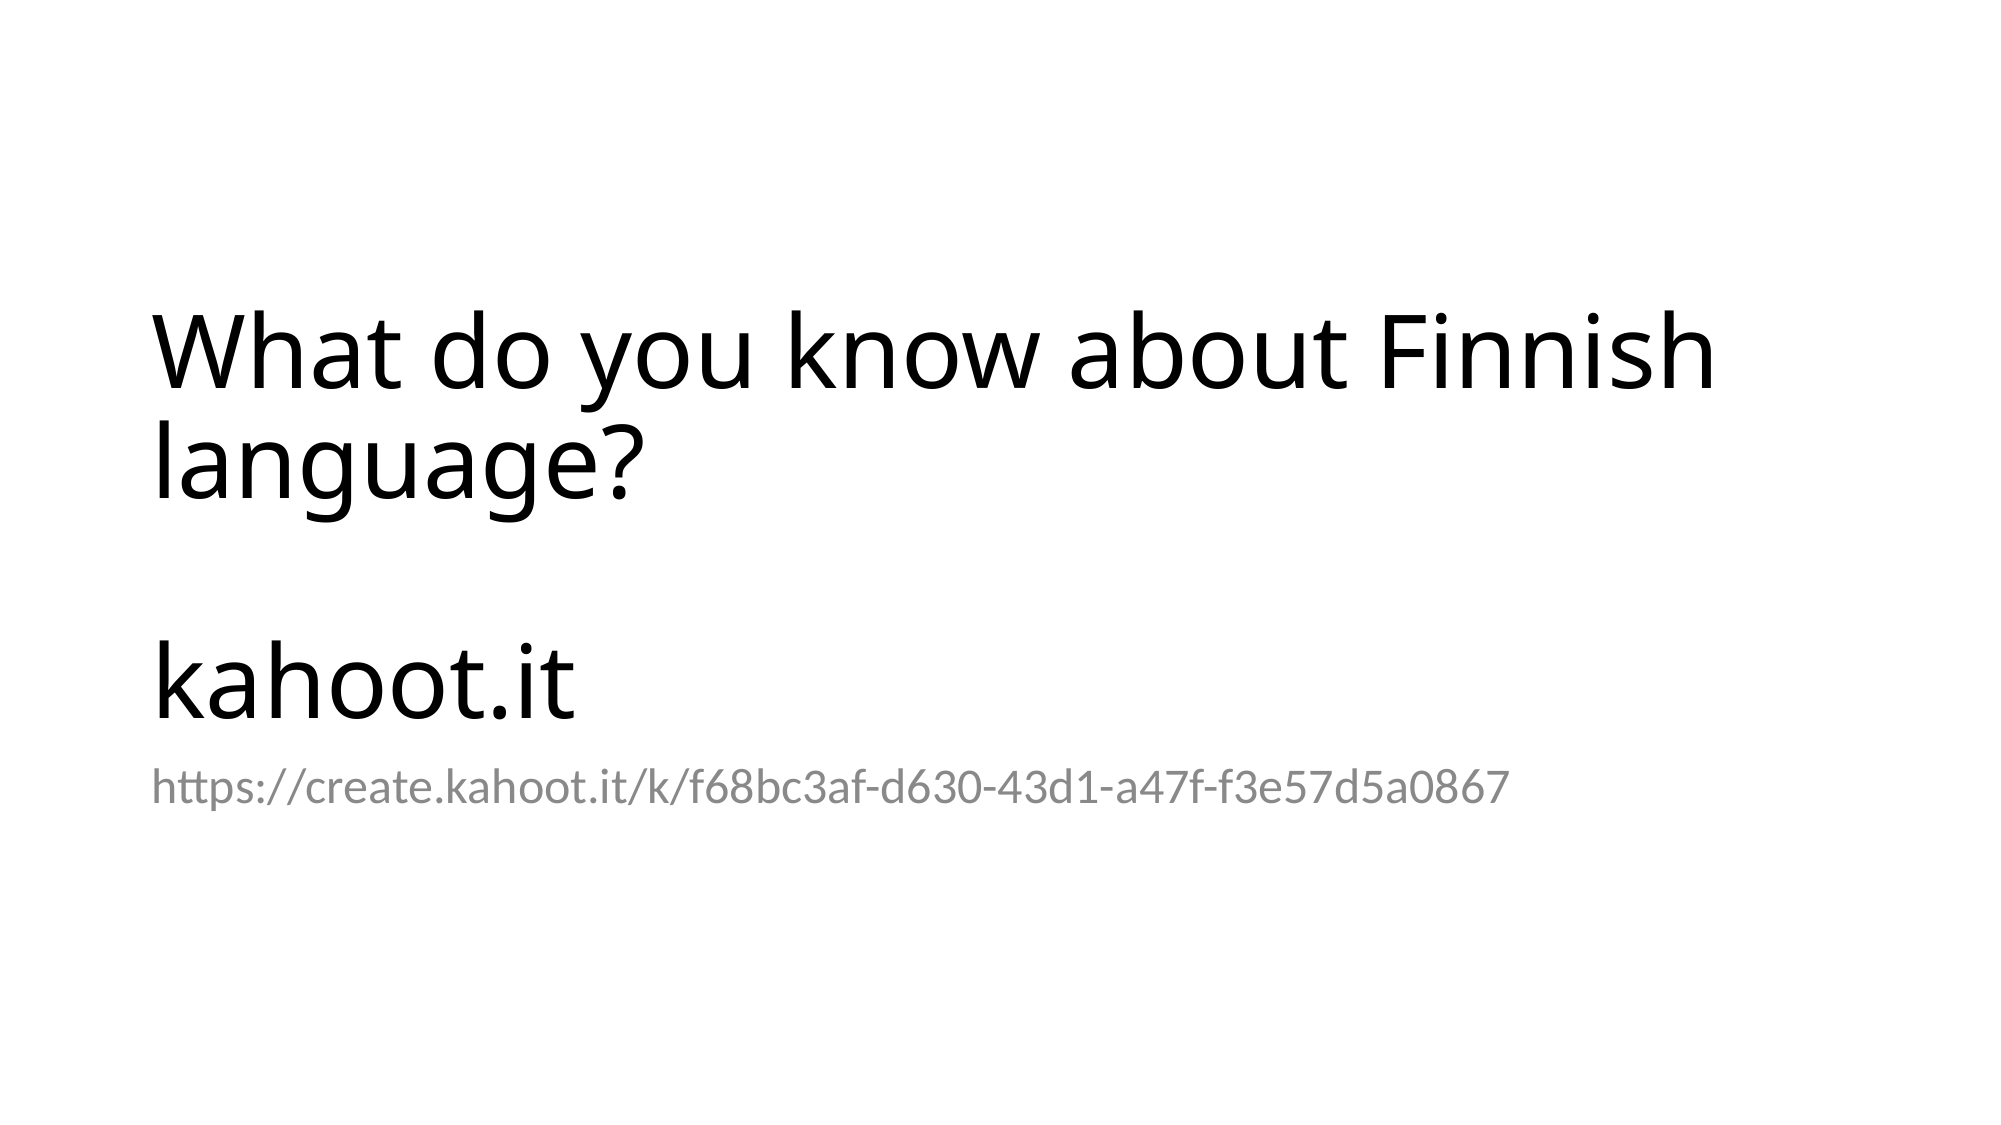

# What do you know about Finnish language? kahoot.it
https://create.kahoot.it/k/f68bc3af-d630-43d1-a47f-f3e57d5a0867